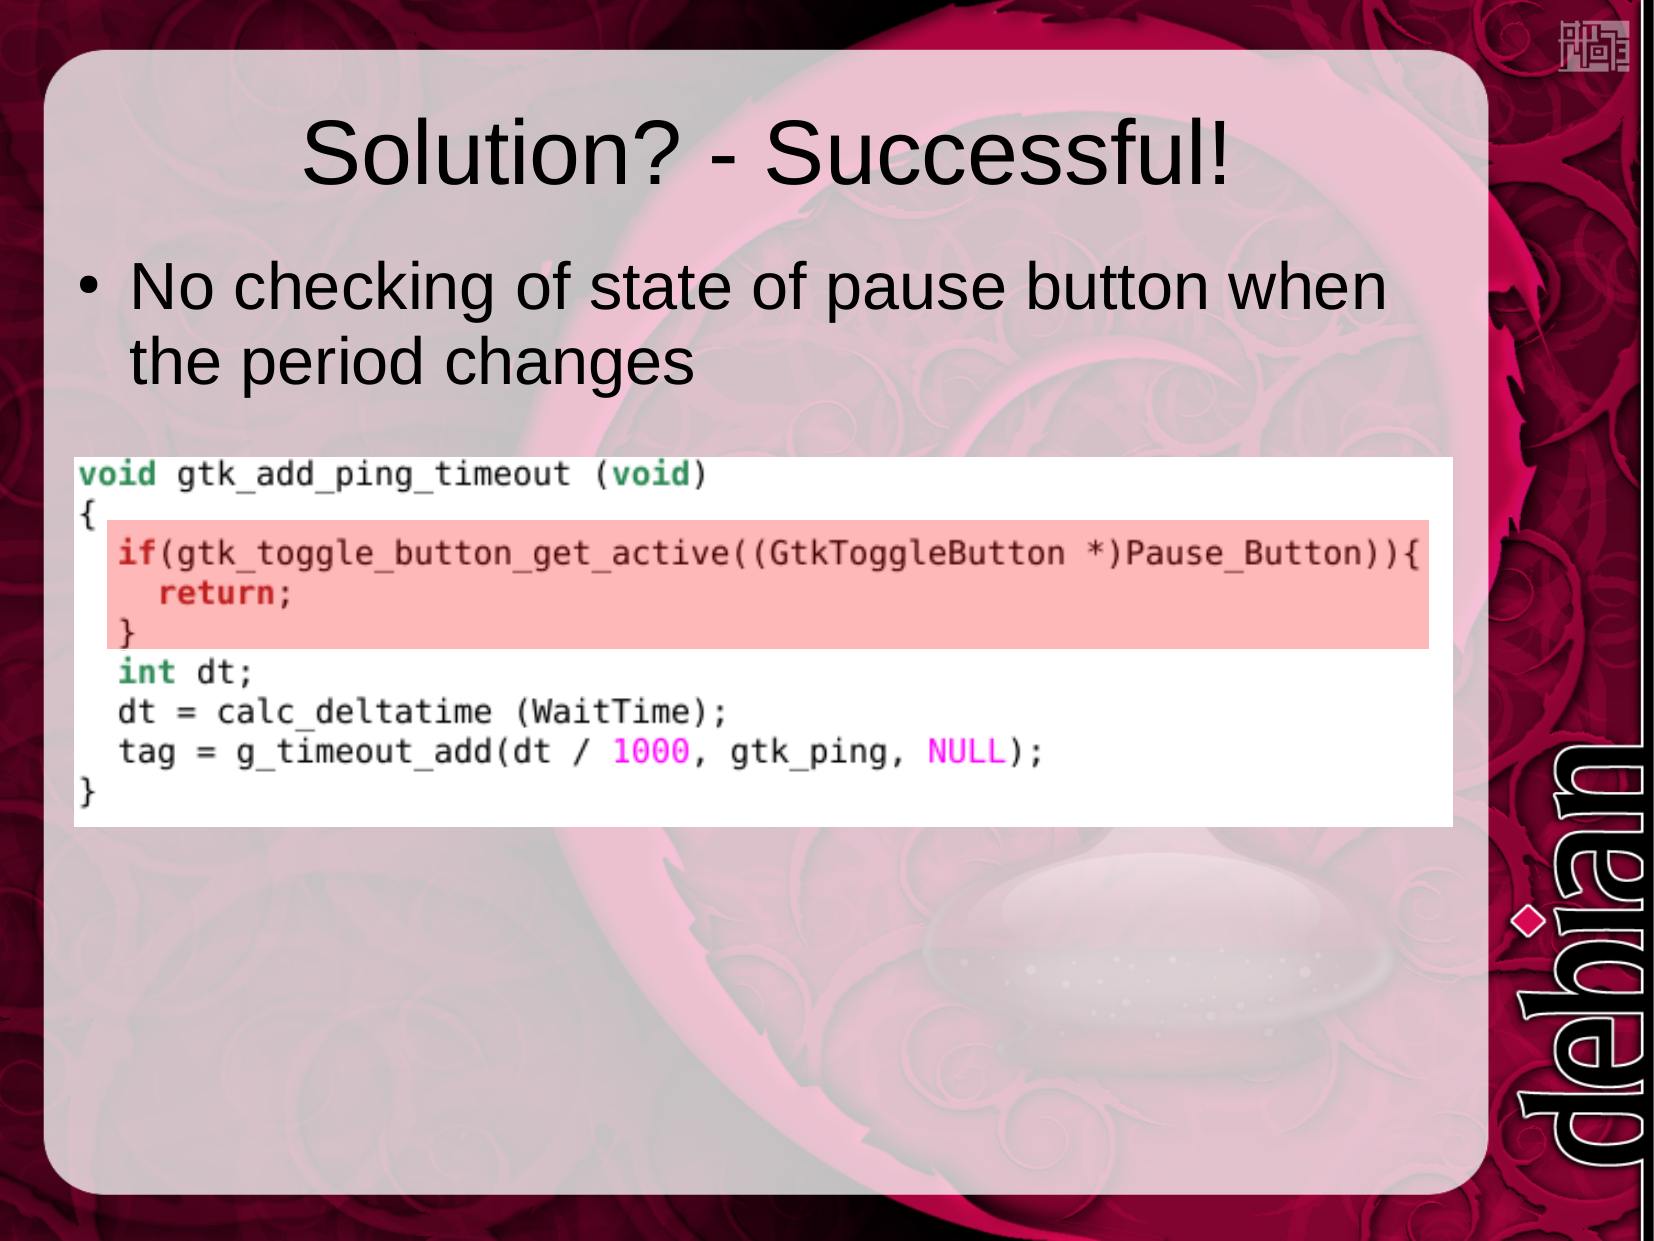

# Solution? - Successful!
No checking of state of pause button when the period changes